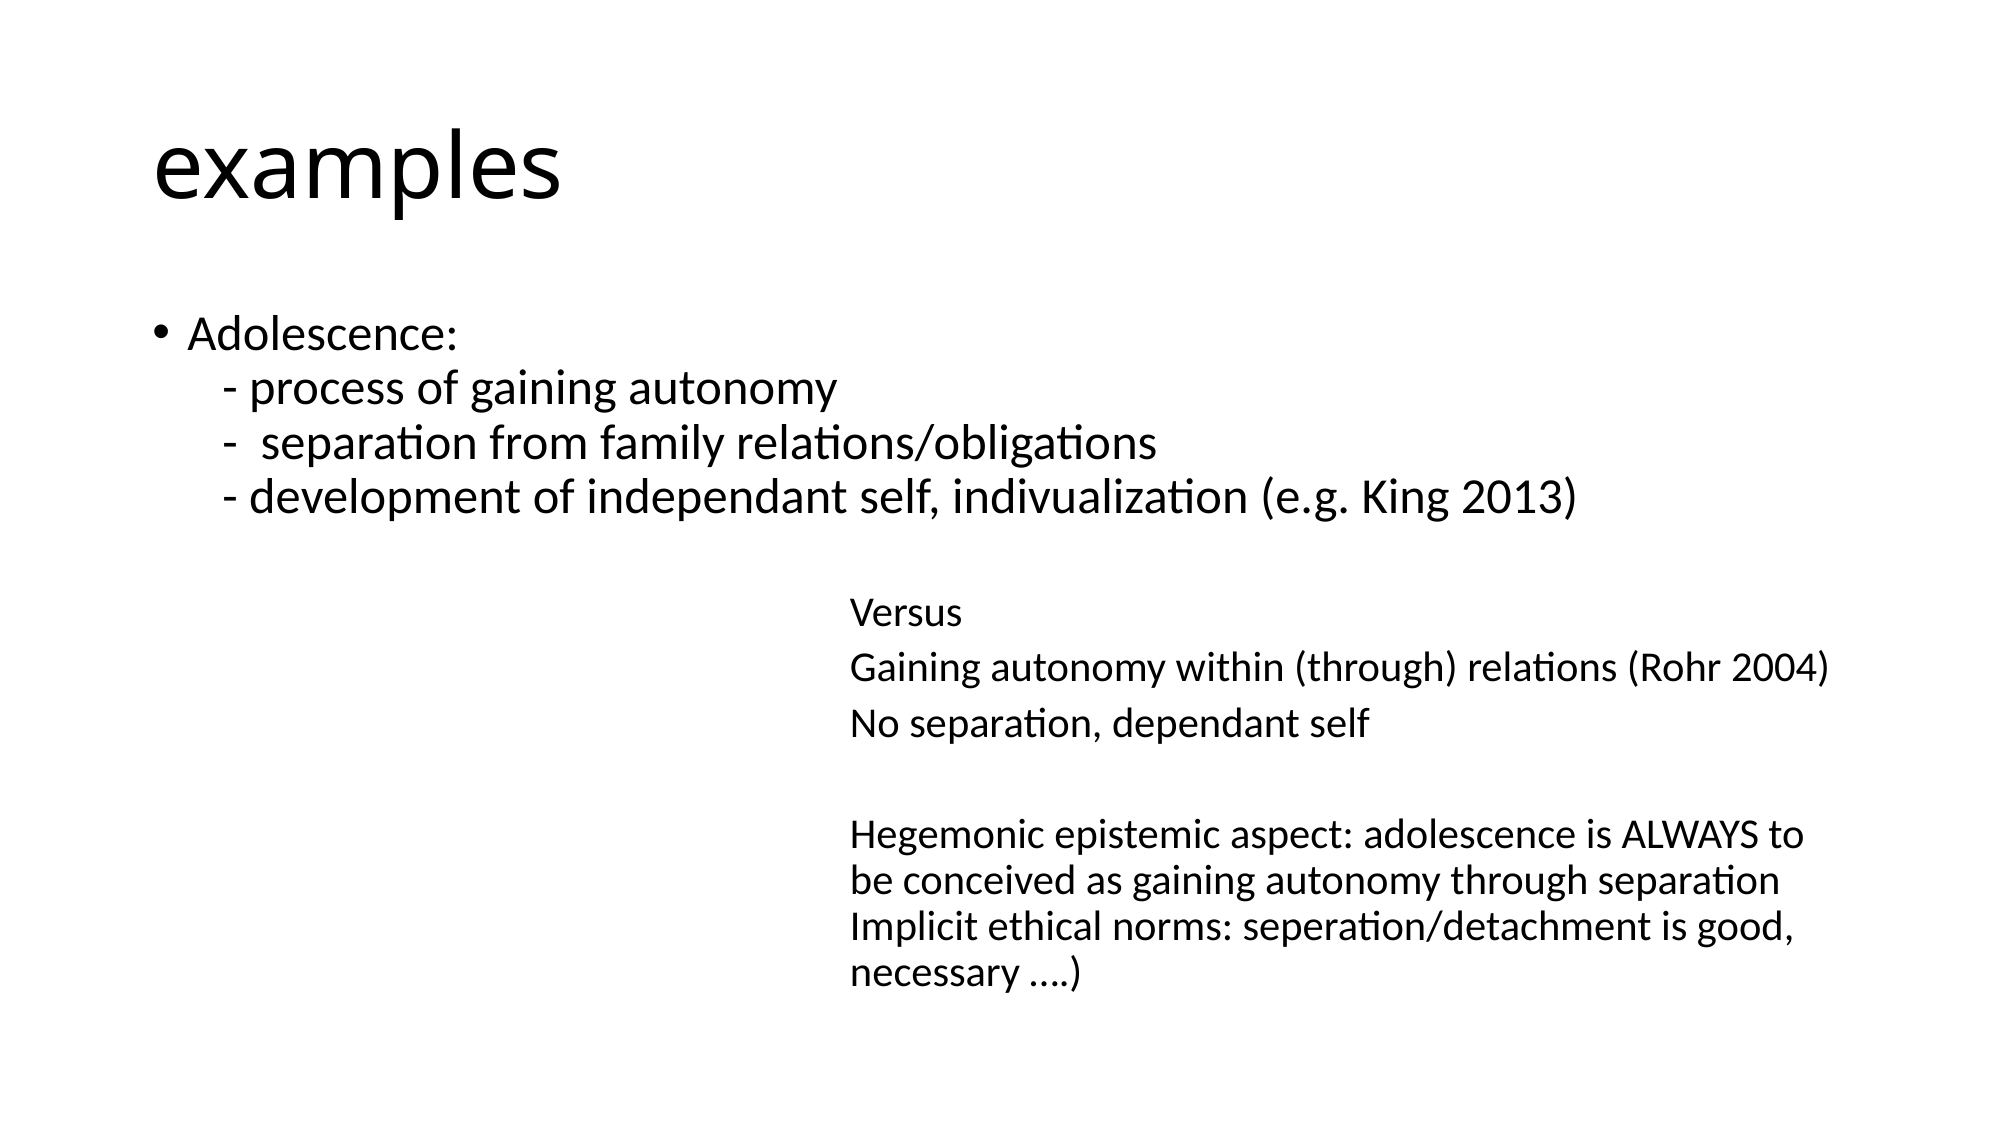

# examples
Adolescence:
- process of gaining autonomy
- separation from family relations/obligations
- development of independant self, indivualization (e.g. King 2013)
Versus
Gaining autonomy within (through) relations (Rohr 2004)
No separation, dependant self
Hegemonic epistemic aspect: adolescence is ALWAYS to be conceived as gaining autonomy through separation
Implicit ethical norms: seperation/detachment is good, necessary ….)